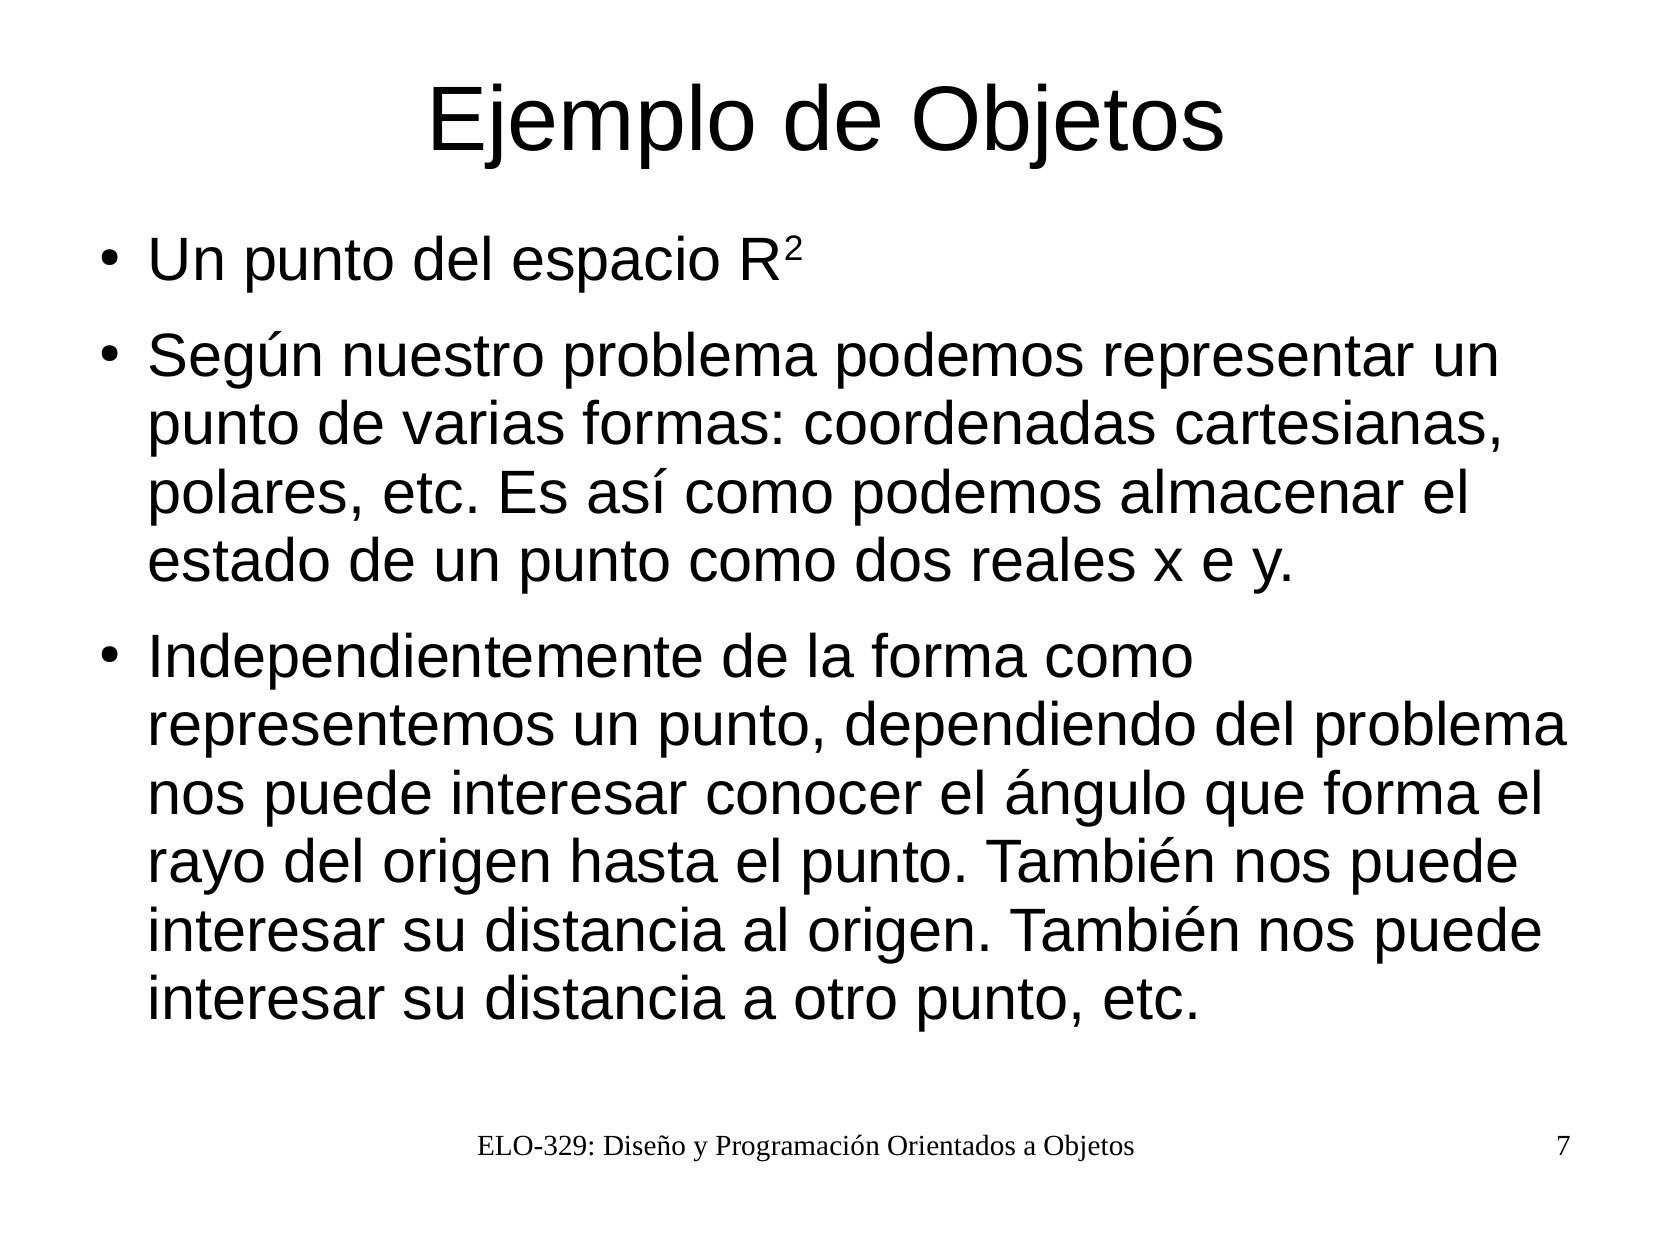

# Ejemplo de Objetos
Un punto del espacio R2
Según nuestro problema podemos representar un punto de varias formas: coordenadas cartesianas, polares, etc. Es así como podemos almacenar el estado de un punto como dos reales x e y.
Independientemente de la forma como representemos un punto, dependiendo del problema nos puede interesar conocer el ángulo que forma el rayo del origen hasta el punto. También nos puede interesar su distancia al origen. También nos puede interesar su distancia a otro punto, etc.
7